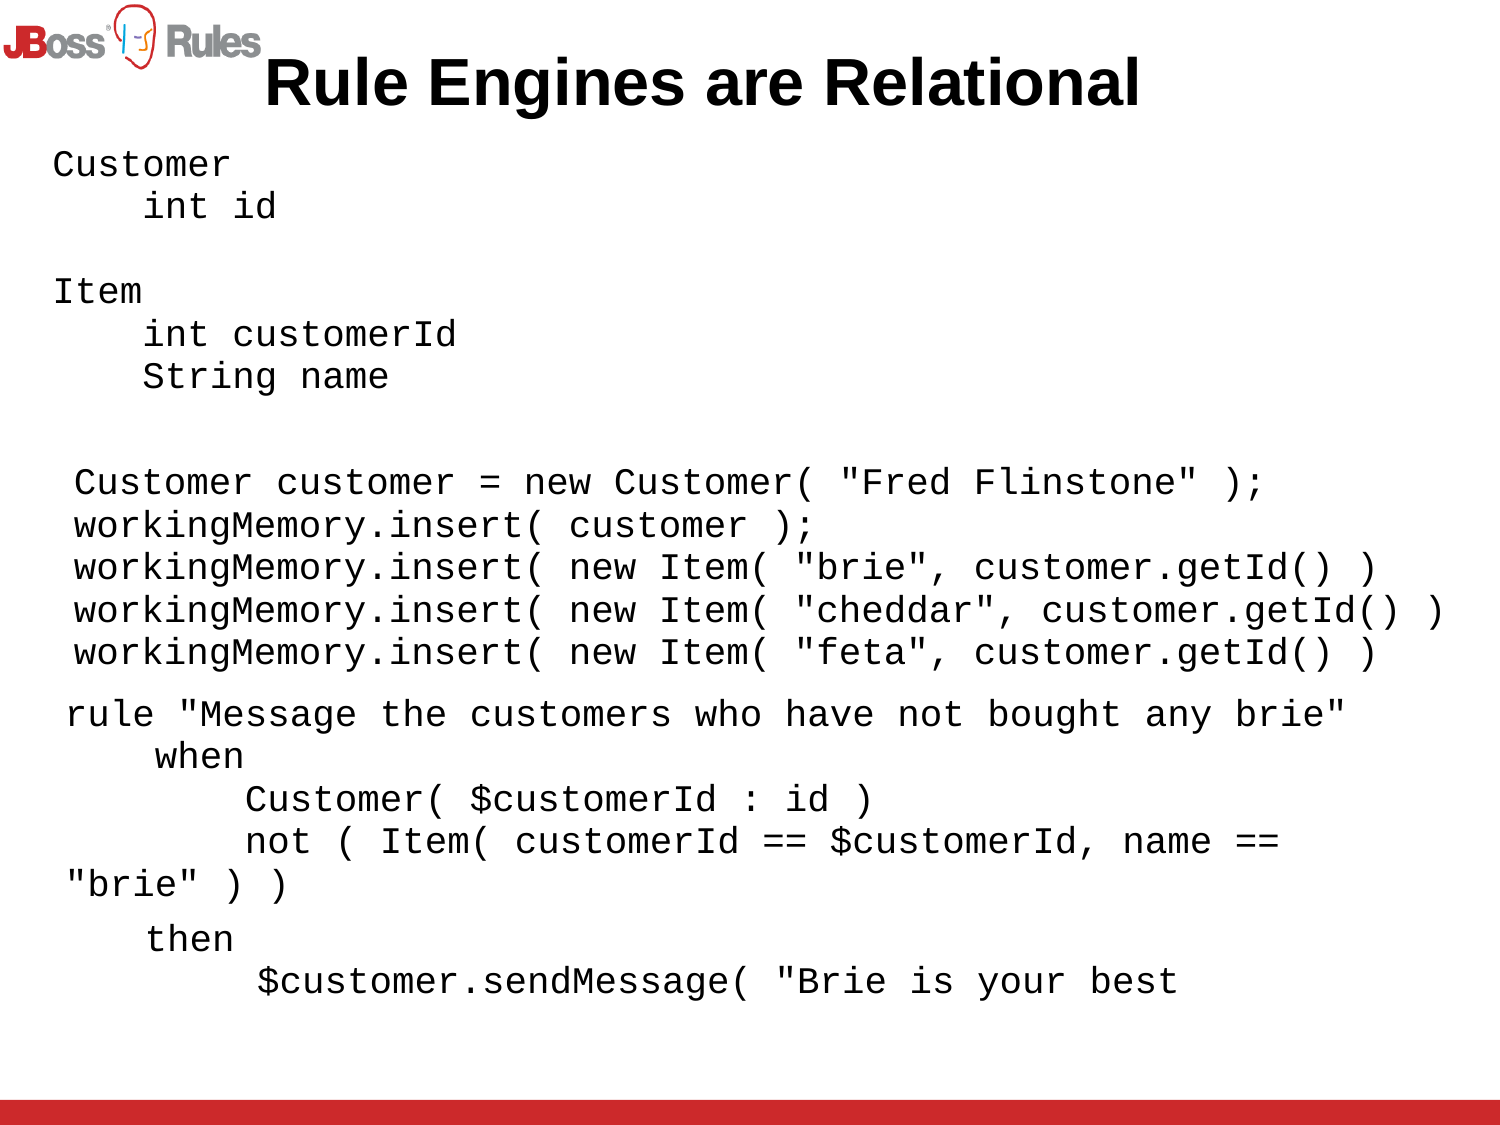

# Rule Engines are Relational
Customer
 int id
Item
 int customerId
 String name
Customer customer = new Customer( "Fred Flinstone" );
workingMemory.insert( customer );
workingMemory.insert( new Item( "brie", customer.getId() )
workingMemory.insert( new Item( "cheddar", customer.getId() )
workingMemory.insert( new Item( "feta", customer.getId() )
rule "Message the customers who have not bought any brie"
 when
 Customer( $customerId : id )
 not ( Item( customerId == $customerId, name == "brie" ) )
 then
 $customer.sendMessage( "Brie is your best
 friend" );
end